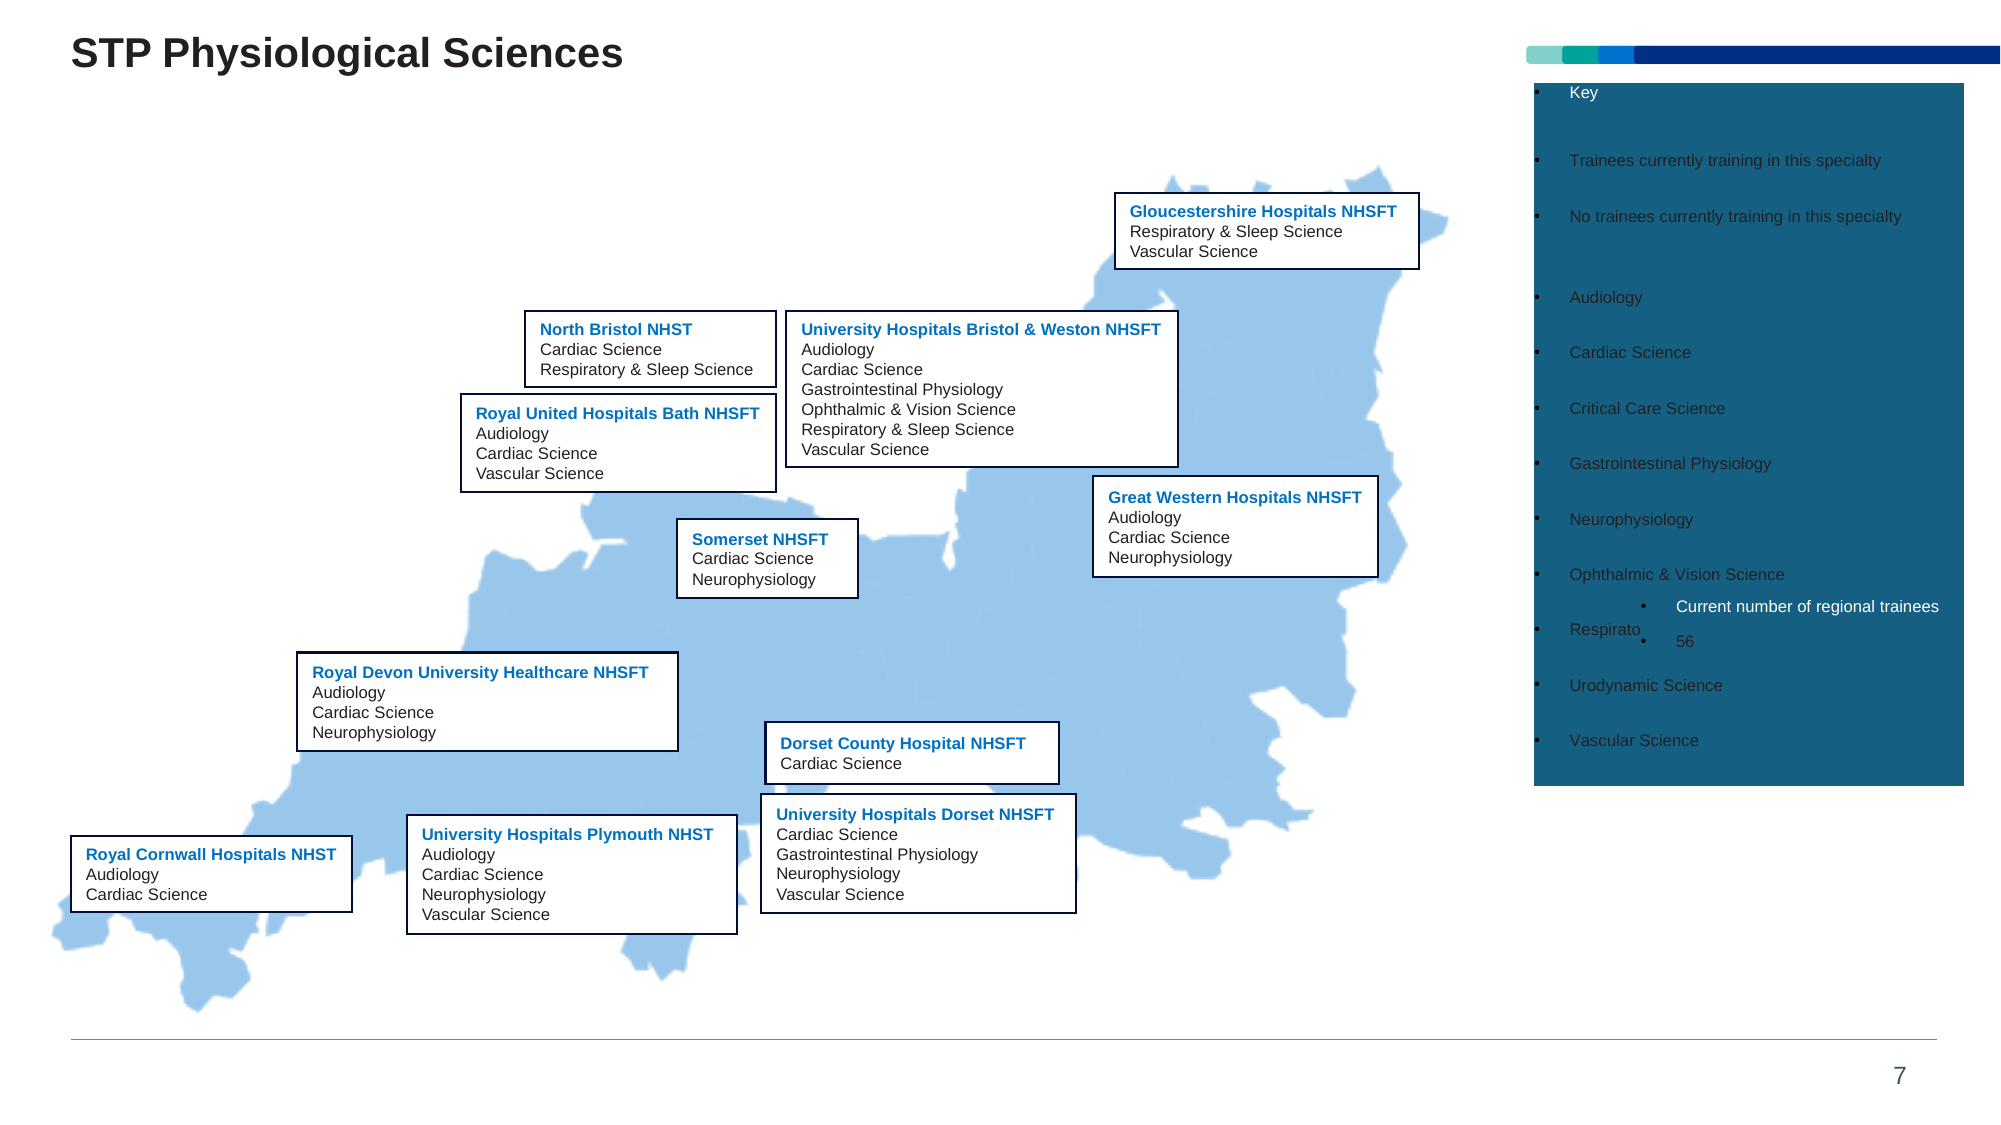

# STP Physiological Sciences
| Key | |
| --- | --- |
| Trainees currently training in this specialty | |
| No trainees currently training in this specialty | |
Gloucestershire Hospitals NHSFT
Respiratory & Sleep Science
Vascular Science
| Specialty | |
| --- | --- |
| Audiology | |
| Cardiac Science | |
| Critical Care Science | |
| Gastrointestinal Physiology | |
| Neurophysiology | |
| Ophthalmic & Vision Science | |
| Respiratory & Sleep Science | |
| Urodynamic Science | |
| Vascular Science | |
North Bristol NHST
Cardiac Science
Respiratory & Sleep Science
University Hospitals Bristol & Weston NHSFT
Audiology
Cardiac Science
Gastrointestinal Physiology
Ophthalmic & Vision Science
Respiratory & Sleep Science
Vascular Science
Royal United Hospitals Bath NHSFT
Audiology
Cardiac Science
Vascular Science
Great Western Hospitals NHSFT
Audiology
Cardiac Science
Neurophysiology
Somerset NHSFT
Cardiac Science
Neurophysiology
| Current number of regional trainees |
| --- |
| 56 |
Royal Devon University Healthcare NHSFT
Audiology
Cardiac Science
Neurophysiology
Dorset County Hospital NHSFT
Cardiac Science
University Hospitals Dorset NHSFT
Cardiac Science
Gastrointestinal Physiology
Neurophysiology
Vascular Science
University Hospitals Plymouth NHST
Audiology
Cardiac Science
Neurophysiology
Vascular Science
Royal Cornwall Hospitals NHST
Audiology
Cardiac Science